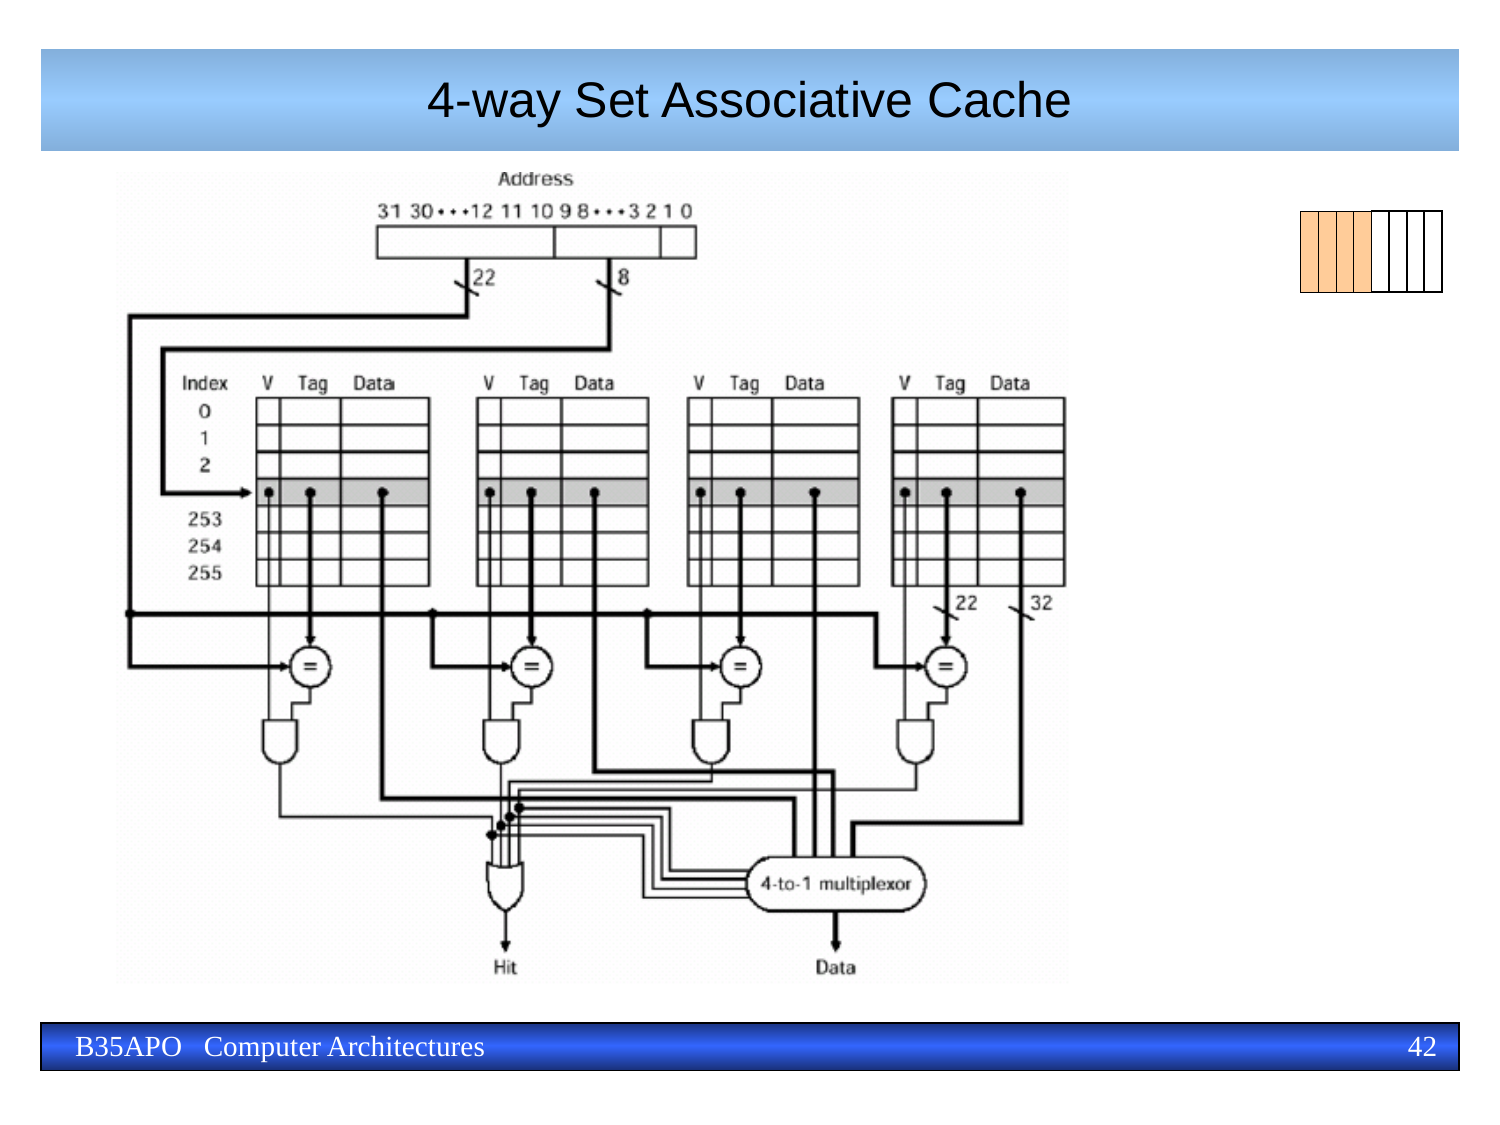

# 4-way Set Associative Cache
| | | | | | | | |
| --- | --- | --- | --- | --- | --- | --- | --- |
| | | | | | | | |
| | | | | | | | |
B35APO Computer Architectures
42